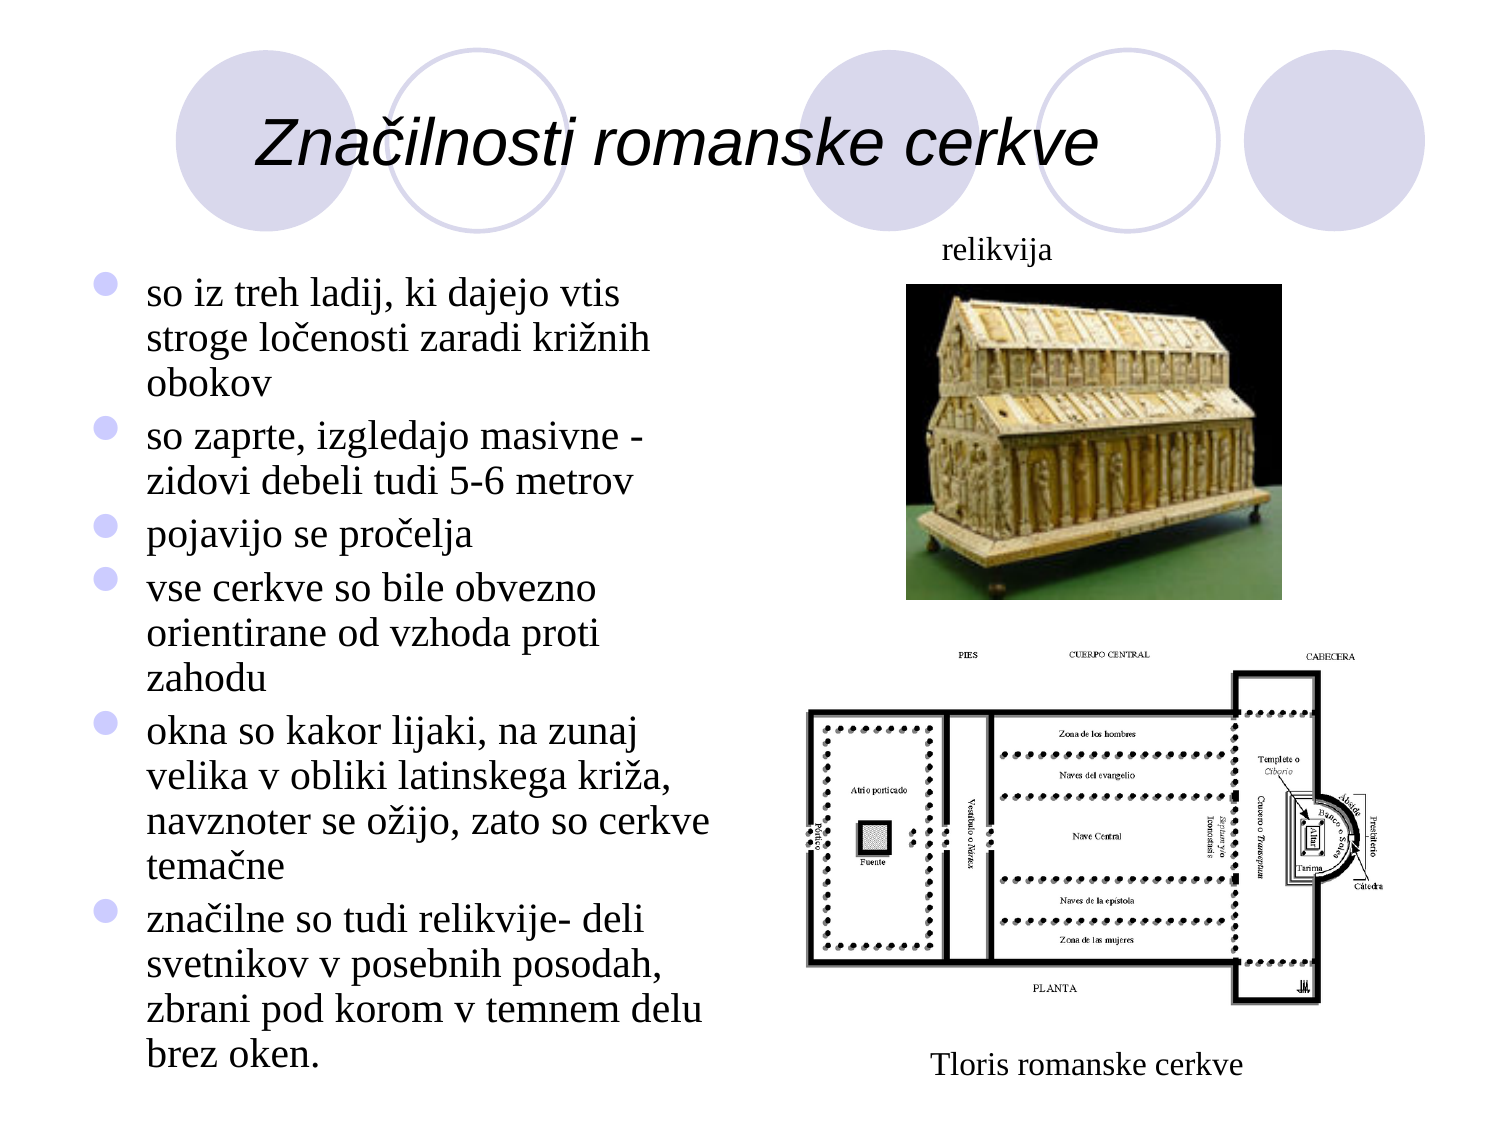

# Značilnosti romanske cerkve
relikvija
so iz treh ladij, ki dajejo vtis stroge ločenosti zaradi križnih obokov
so zaprte, izgledajo masivne - zidovi debeli tudi 5-6 metrov
pojavijo se pročelja
vse cerkve so bile obvezno orientirane od vzhoda proti zahodu
okna so kakor lijaki, na zunaj velika v obliki latinskega križa, navznoter se ožijo, zato so cerkve temačne
značilne so tudi relikvije- deli svetnikov v posebnih posodah, zbrani pod korom v temnem delu brez oken.
Tloris romanske cerkve